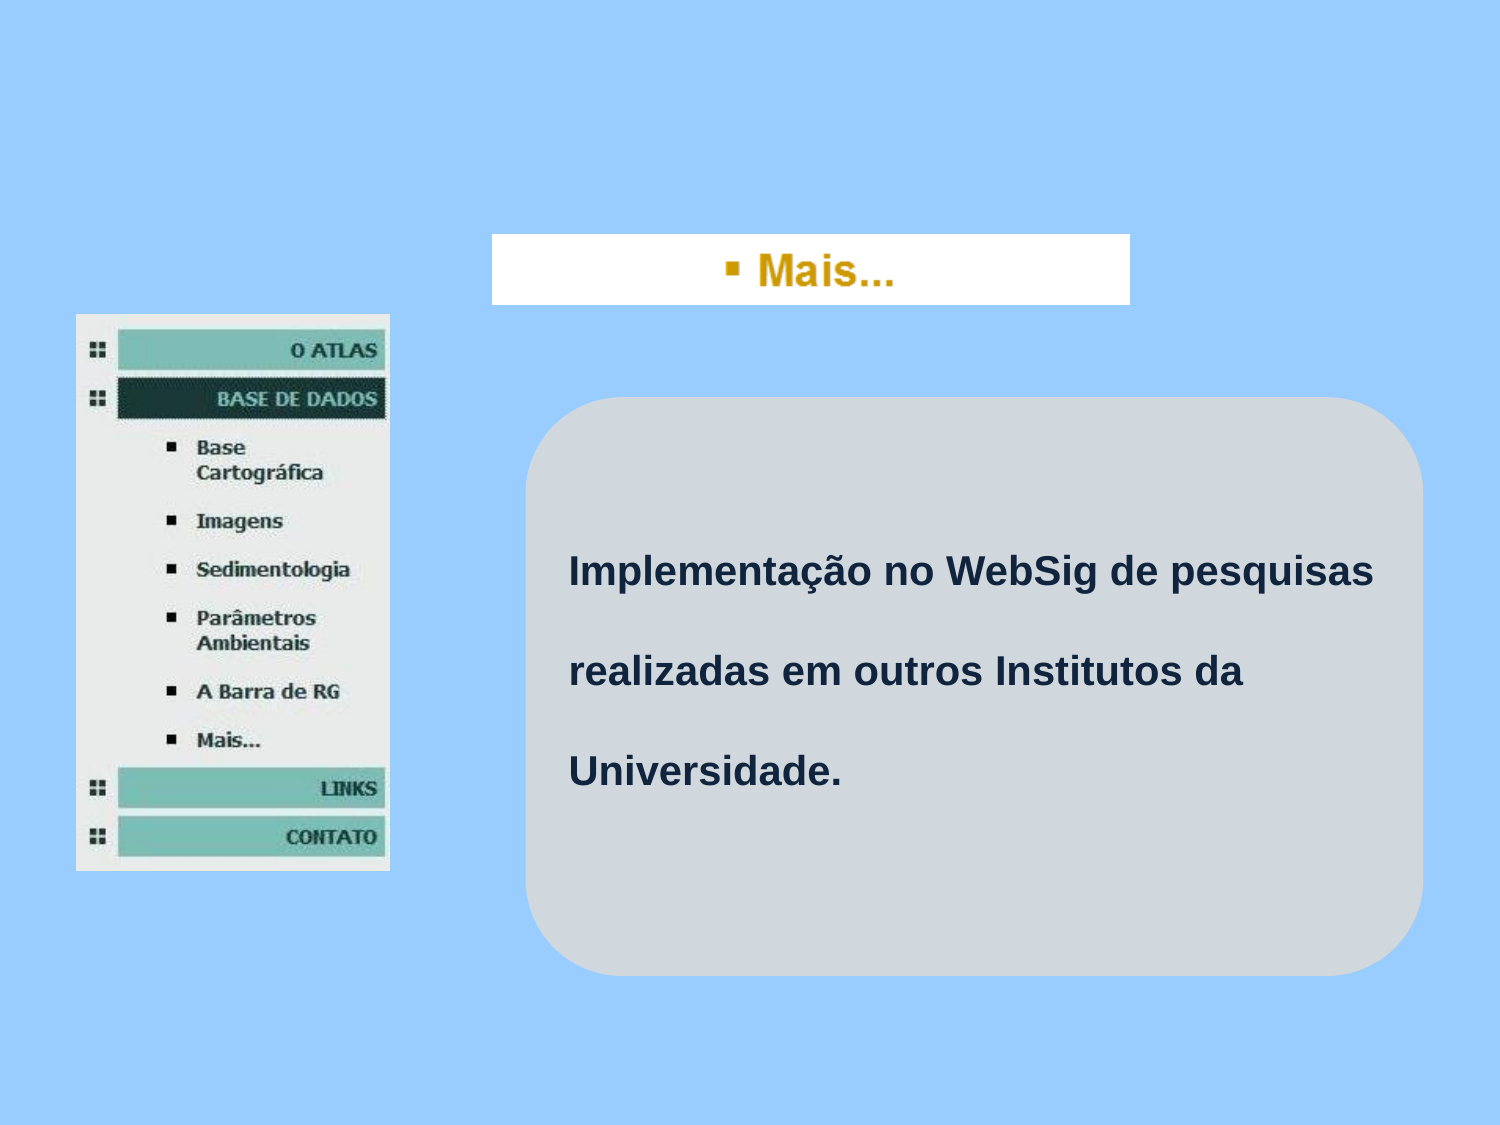

Implementação no WebSig de pesquisas
realizadas em outros Institutos da
Universidade.